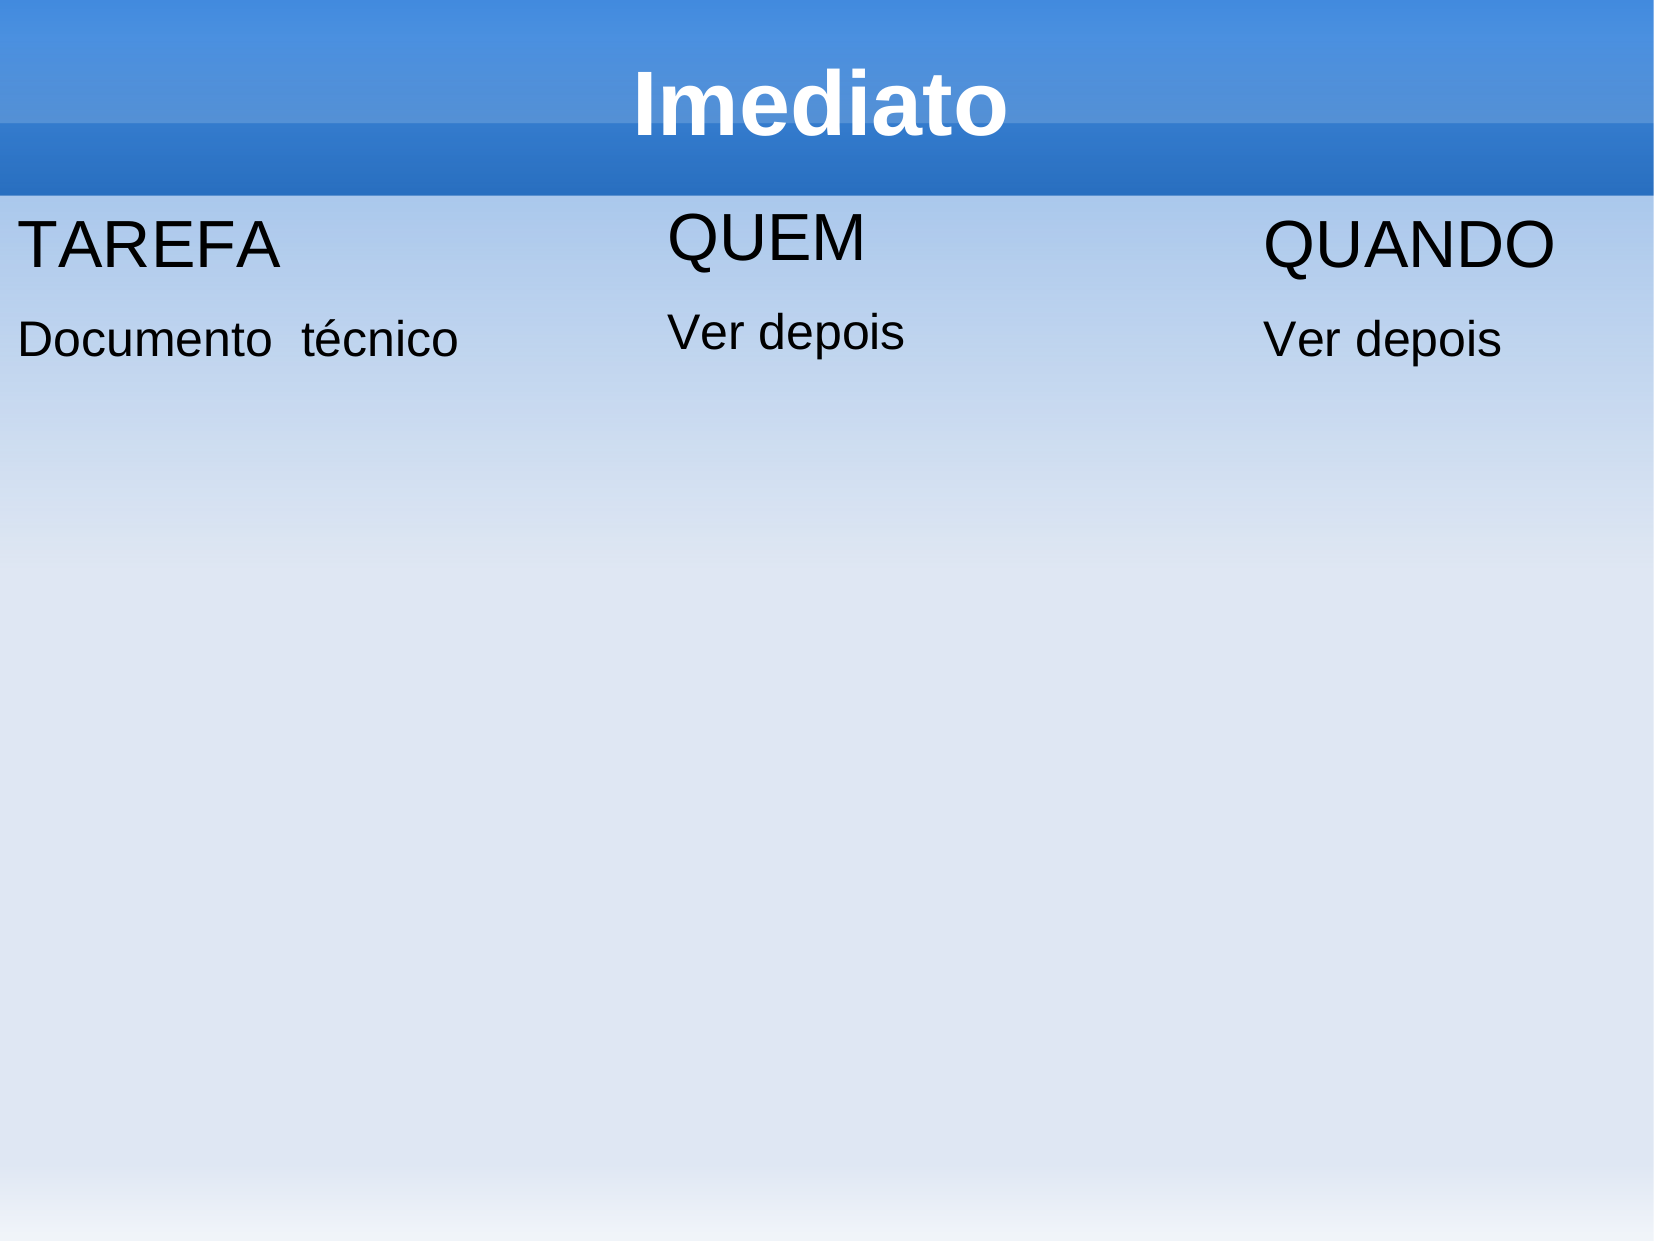

# Imediato
QUEM
Ver depois
TAREFA
Documento técnico
QUANDO
Ver depois